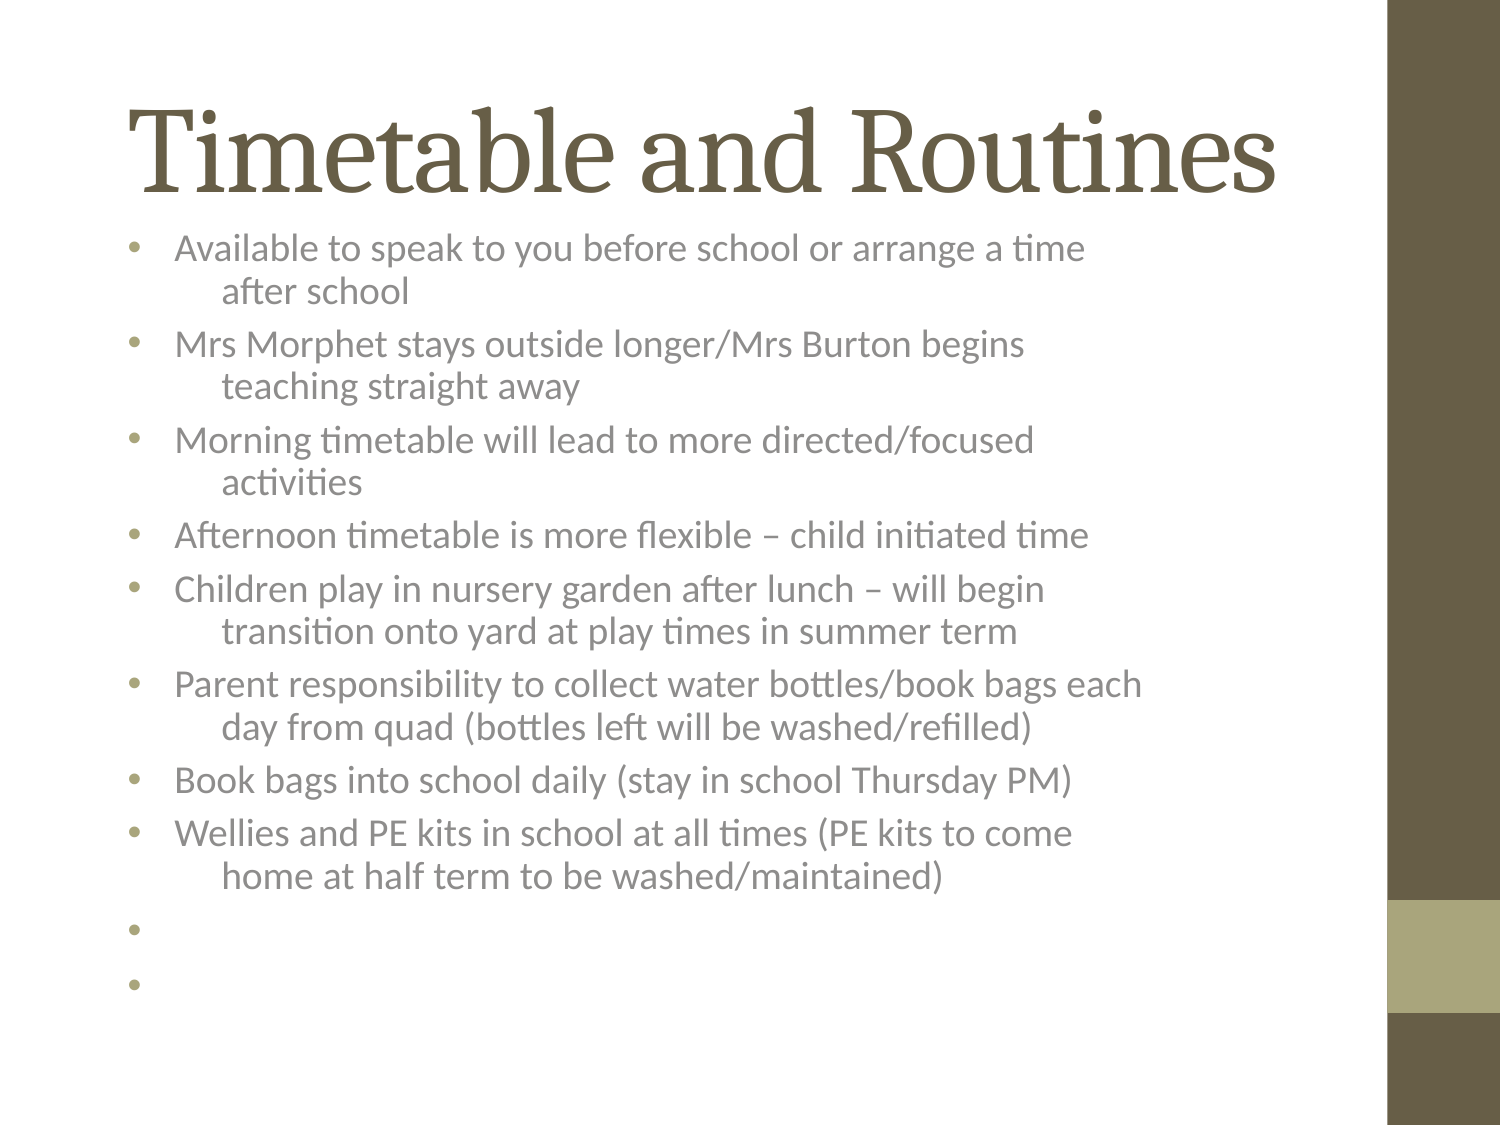

# Timetable and Routines
Available to speak to you before school or arrange a time after school
Mrs Morphet stays outside longer/Mrs Burton begins teaching straight away
Morning timetable will lead to more directed/focused activities
Afternoon timetable is more flexible – child initiated time
Children play in nursery garden after lunch – will begin transition onto yard at play times in summer term
Parent responsibility to collect water bottles/book bags each day from quad (bottles left will be washed/refilled)
Book bags into school daily (stay in school Thursday PM)
Wellies and PE kits in school at all times (PE kits to come home at half term to be washed/maintained)